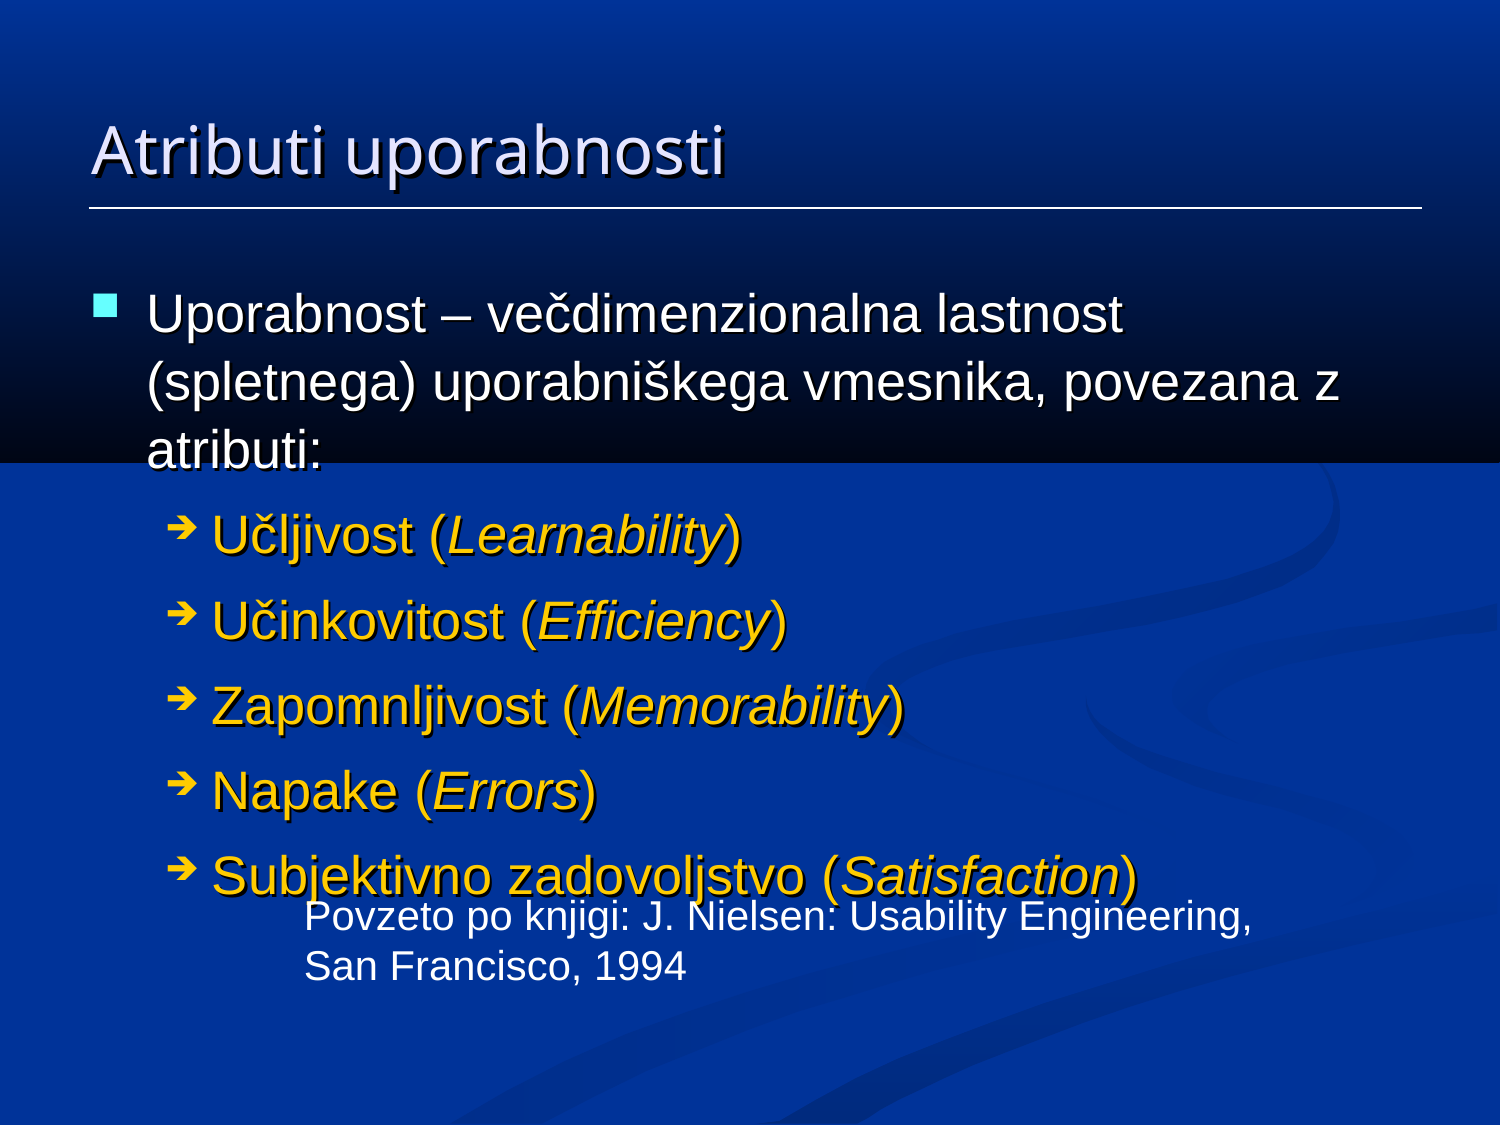

Atributi uporabnosti
# Uporabnost – večdimenzionalna lastnost (spletnega) uporabniškega vmesnika, povezana z atributi:
Učljivost (Learnability)
Učinkovitost (Efficiency)
Zapomnljivost (Memorability)
Napake (Errors)
Subjektivno zadovoljstvo (Satisfaction)
Povzeto po knjigi: J. Nielsen: Usability Engineering, San Francisco, 1994